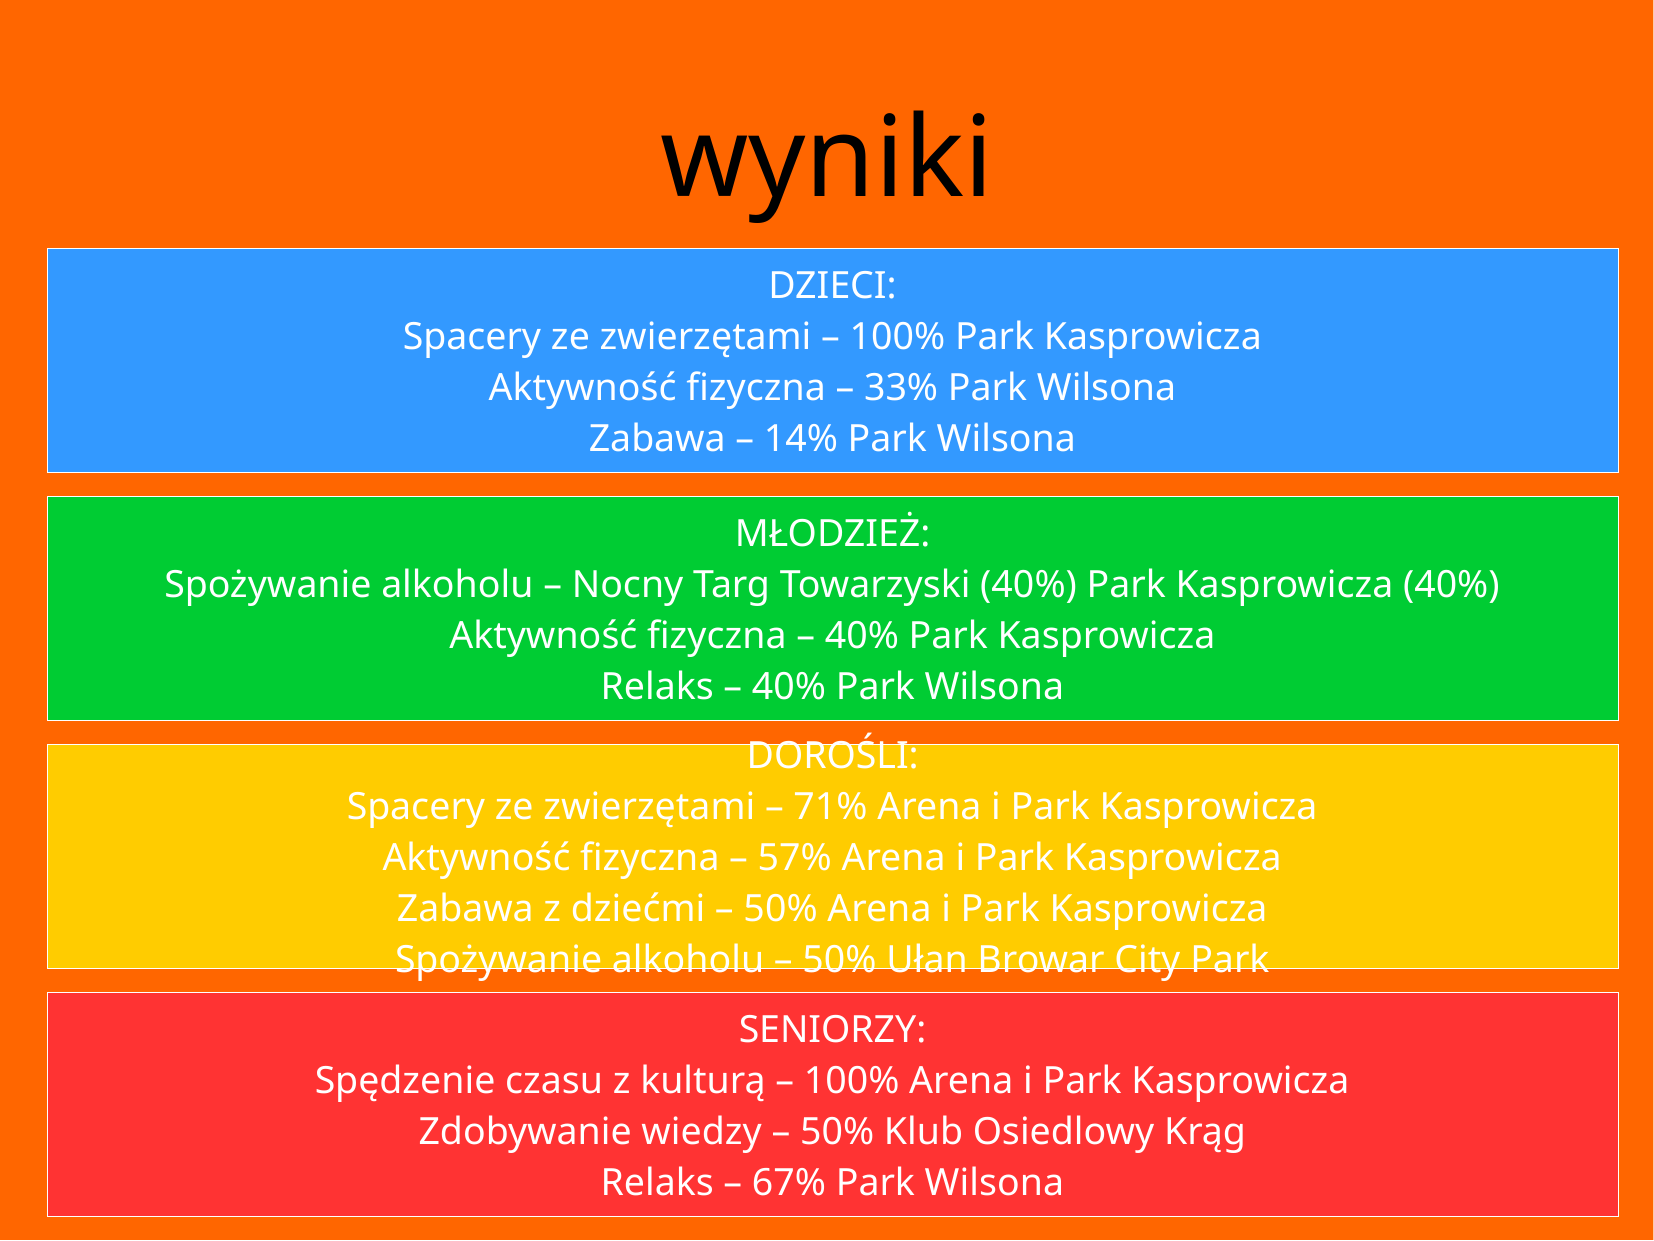

# wyniki
DZIECI:
Spacery ze zwierzętami – 100% Park Kasprowicza
Aktywność fizyczna – 33% Park Wilsona
Zabawa – 14% Park Wilsona
MŁODZIEŻ:
Spożywanie alkoholu – Nocny Targ Towarzyski (40%) Park Kasprowicza (40%)
Aktywność fizyczna – 40% Park Kasprowicza
Relaks – 40% Park Wilsona
DOROŚLI:
Spacery ze zwierzętami – 71% Arena i Park Kasprowicza
Aktywność fizyczna – 57% Arena i Park Kasprowicza
Zabawa z dziećmi – 50% Arena i Park Kasprowicza
Spożywanie alkoholu – 50% Ułan Browar City Park
SENIORZY:
Spędzenie czasu z kulturą – 100% Arena i Park Kasprowicza
Zdobywanie wiedzy – 50% Klub Osiedlowy Krąg
Relaks – 67% Park Wilsona